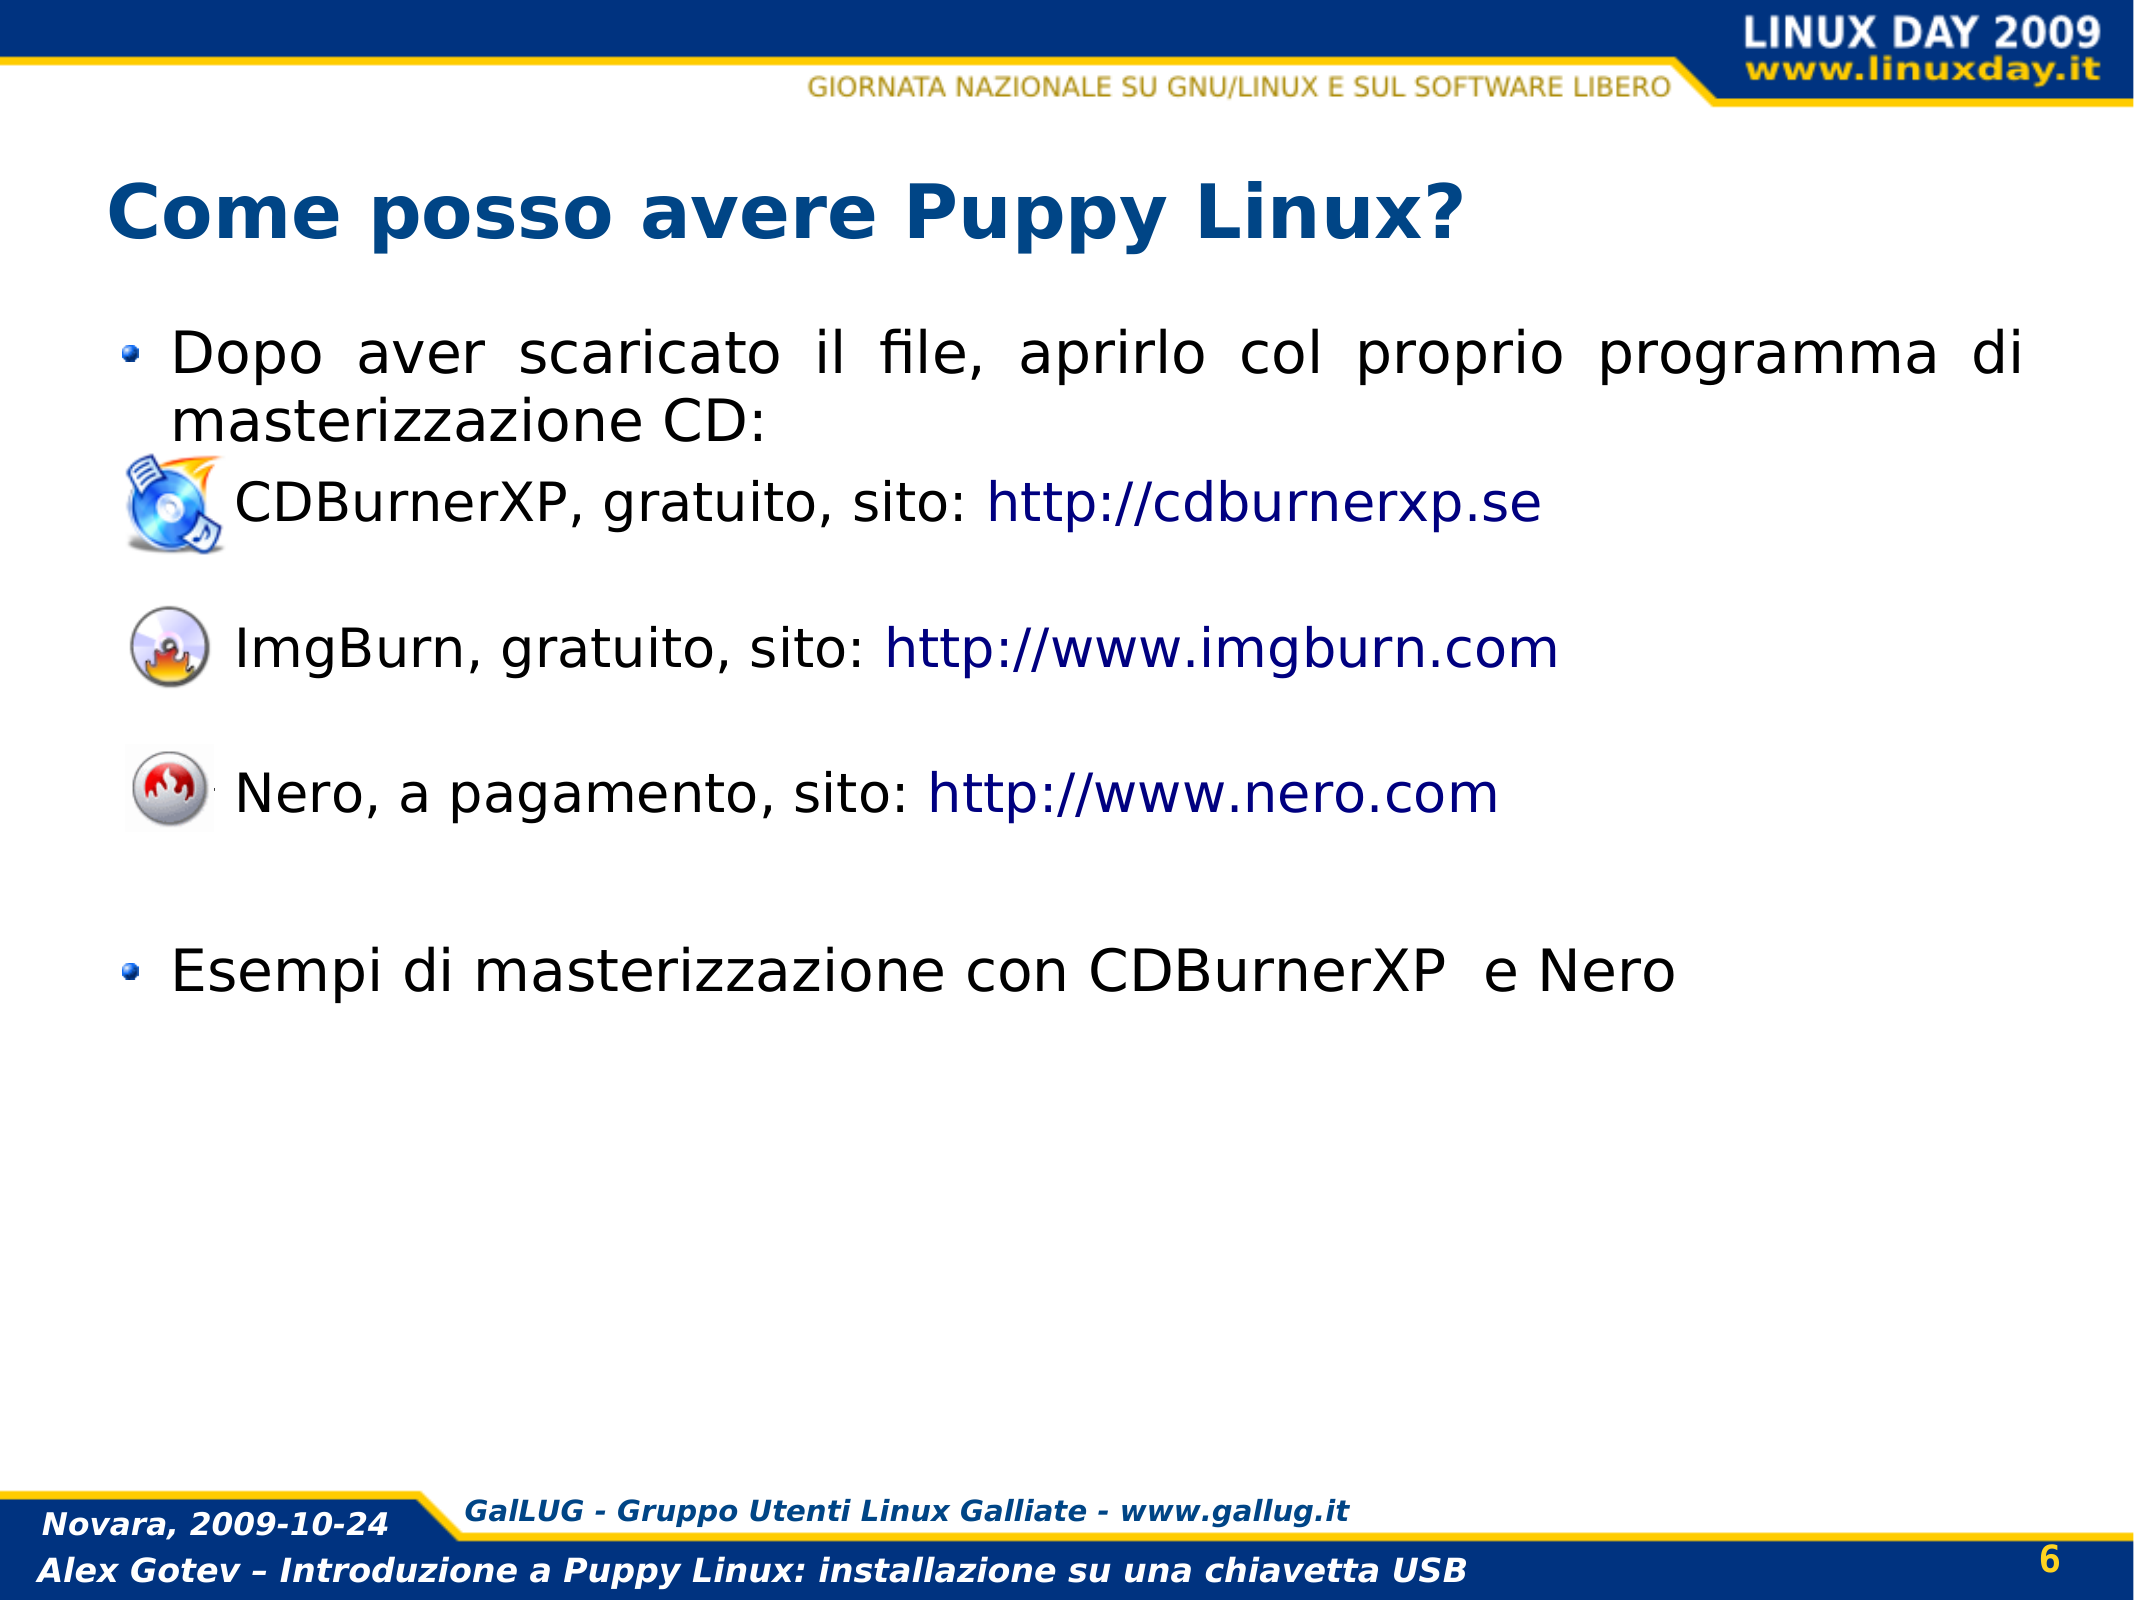

# Come posso avere Puppy Linux?
Dopo aver scaricato il file, aprirlo col proprio programma di masterizzazione CD:
CDBurnerXP, gratuito, sito: http://cdburnerxp.se
ImgBurn, gratuito, sito: http://www.imgburn.com
Nero, a pagamento, sito: http://www.nero.com
Esempi di masterizzazione con CDBurnerXP e Nero